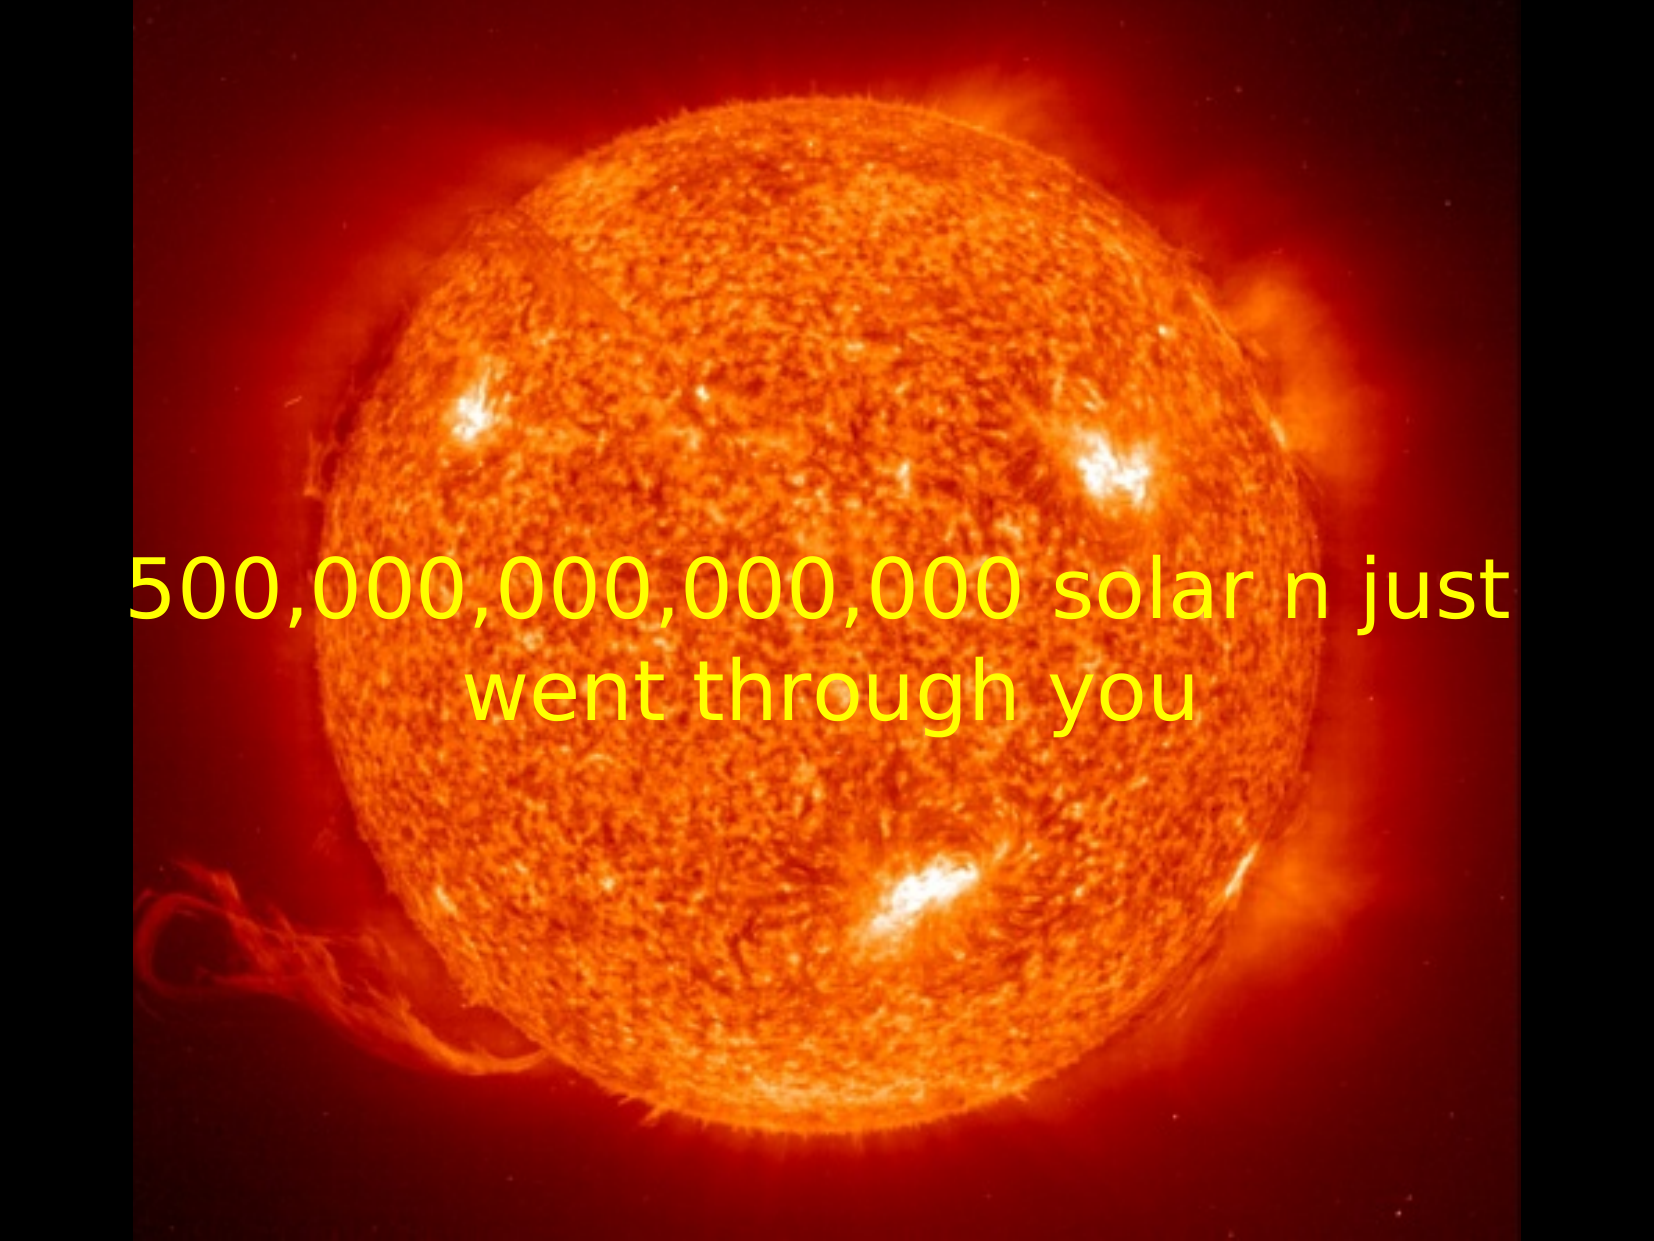

500,000,000,000,000 solar n just
went through you